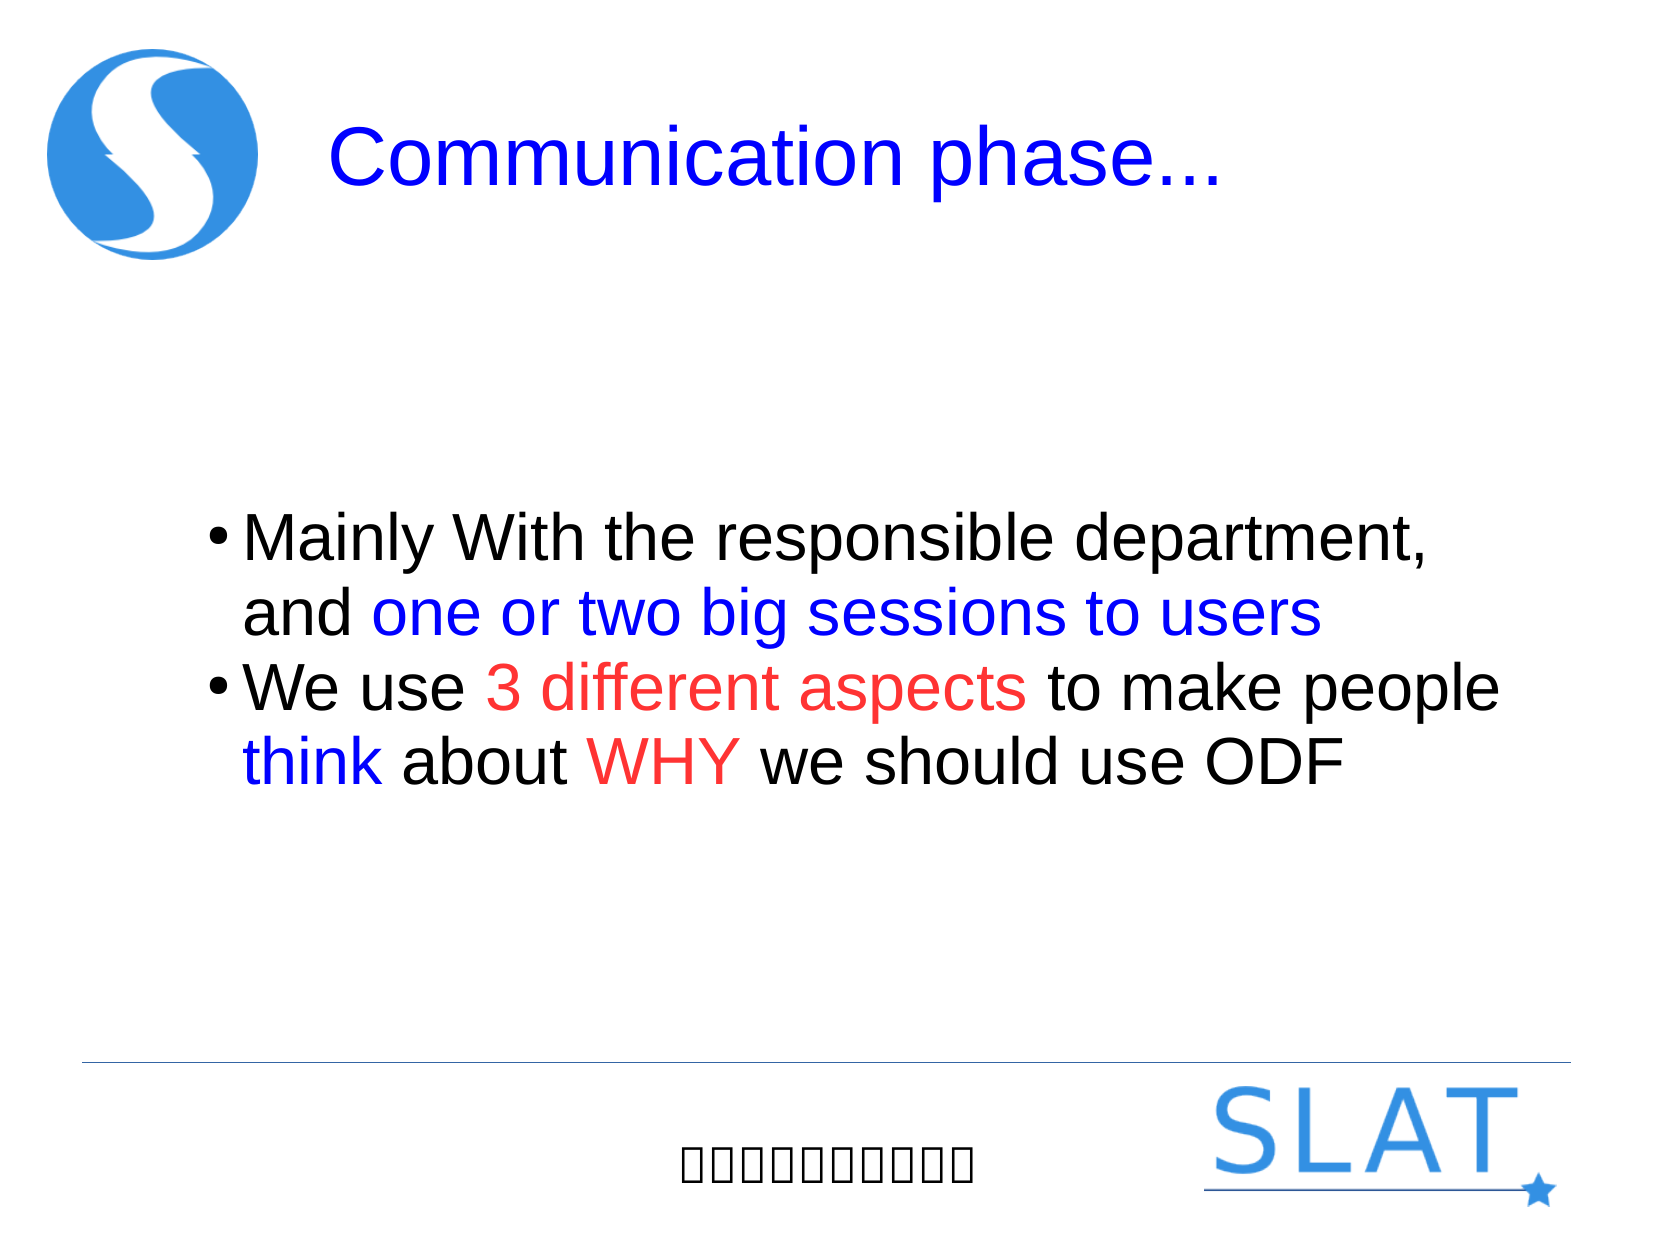

Communication phase...
# Mainly With the responsible department, and one or two big sessions to users
We use 3 different aspects to make people think about WHY we should use ODF
LibreOffice Brno 2016 Conference Presentation